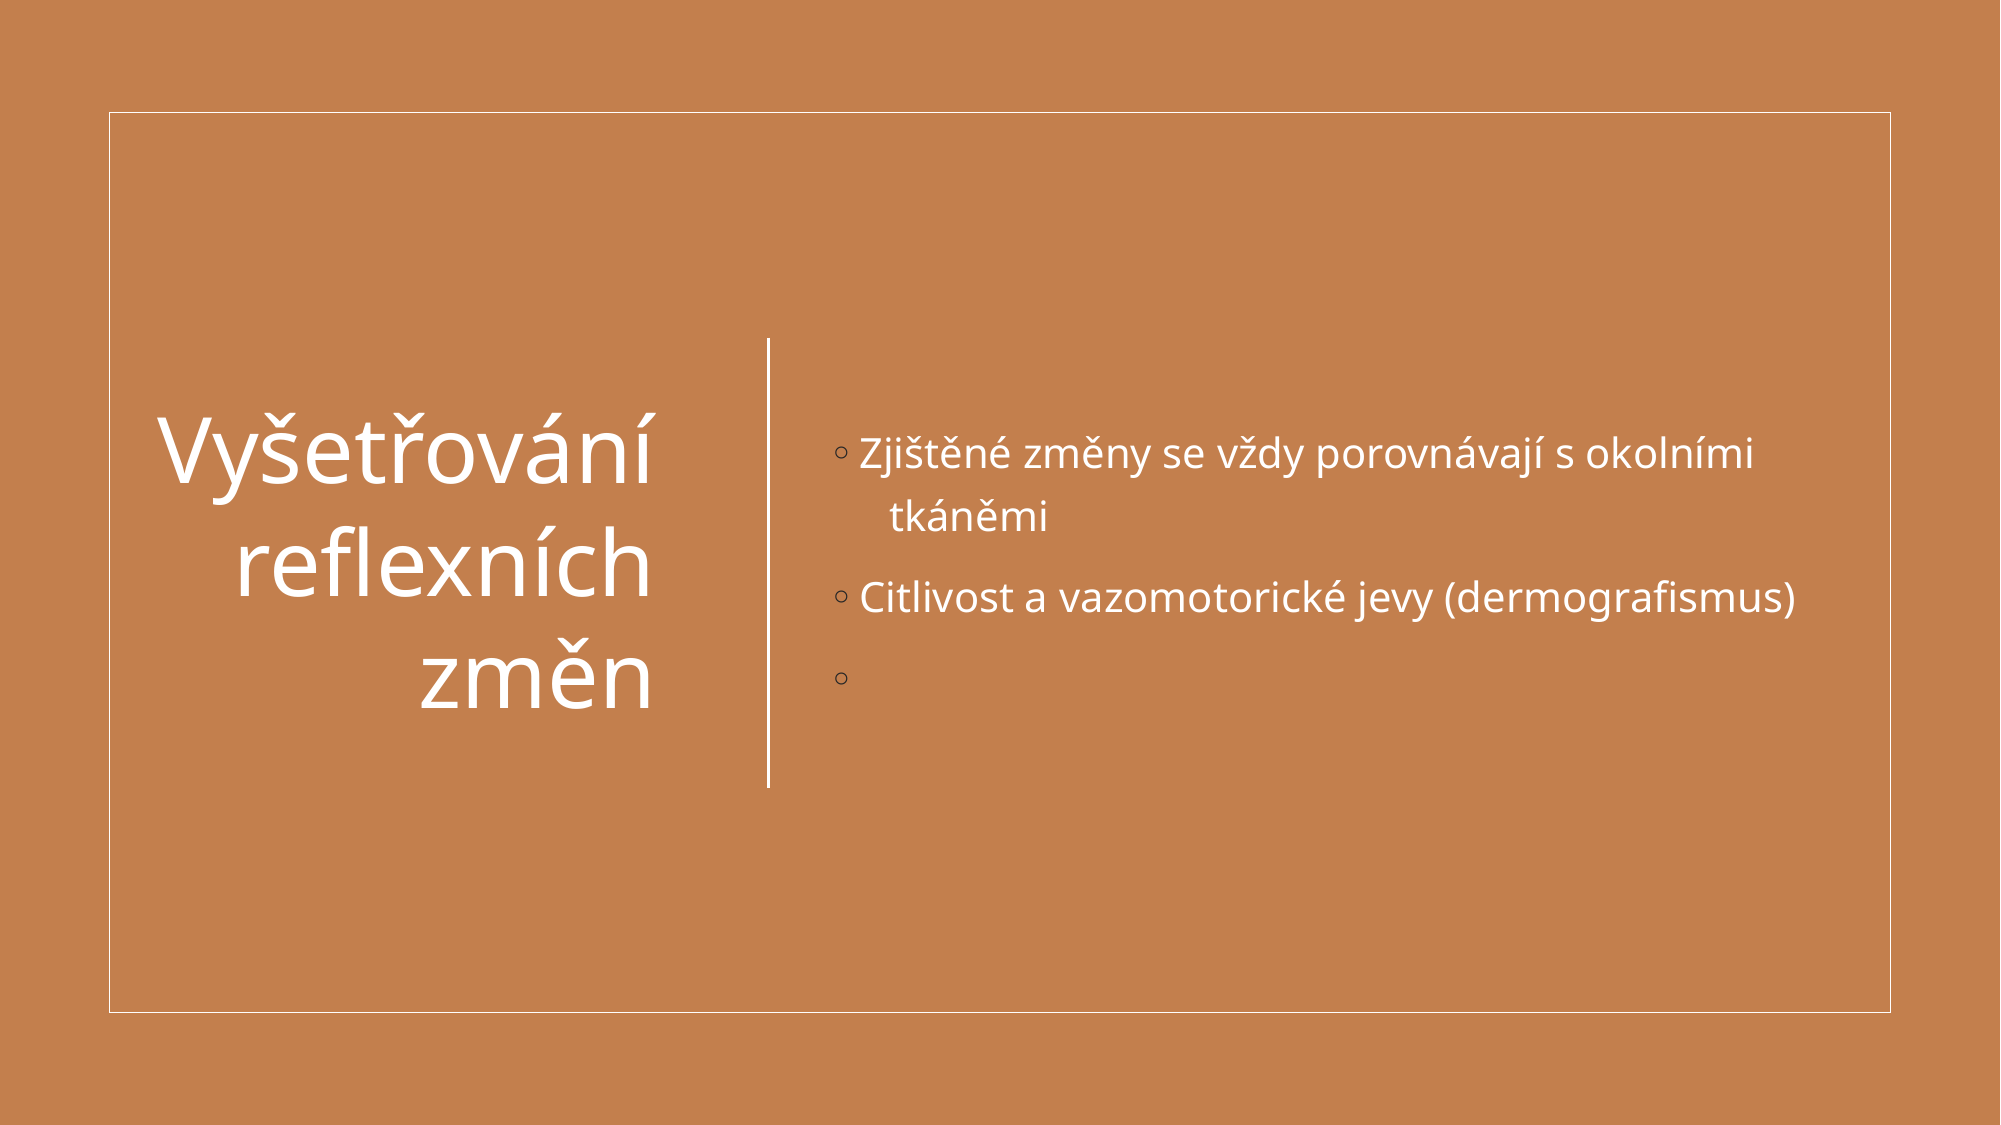

# Vyšetřování reflexních změn
Zjištěné změny se vždy porovnávají s okolními tkáněmi
Citlivost a vazomotorické jevy (dermografismus)